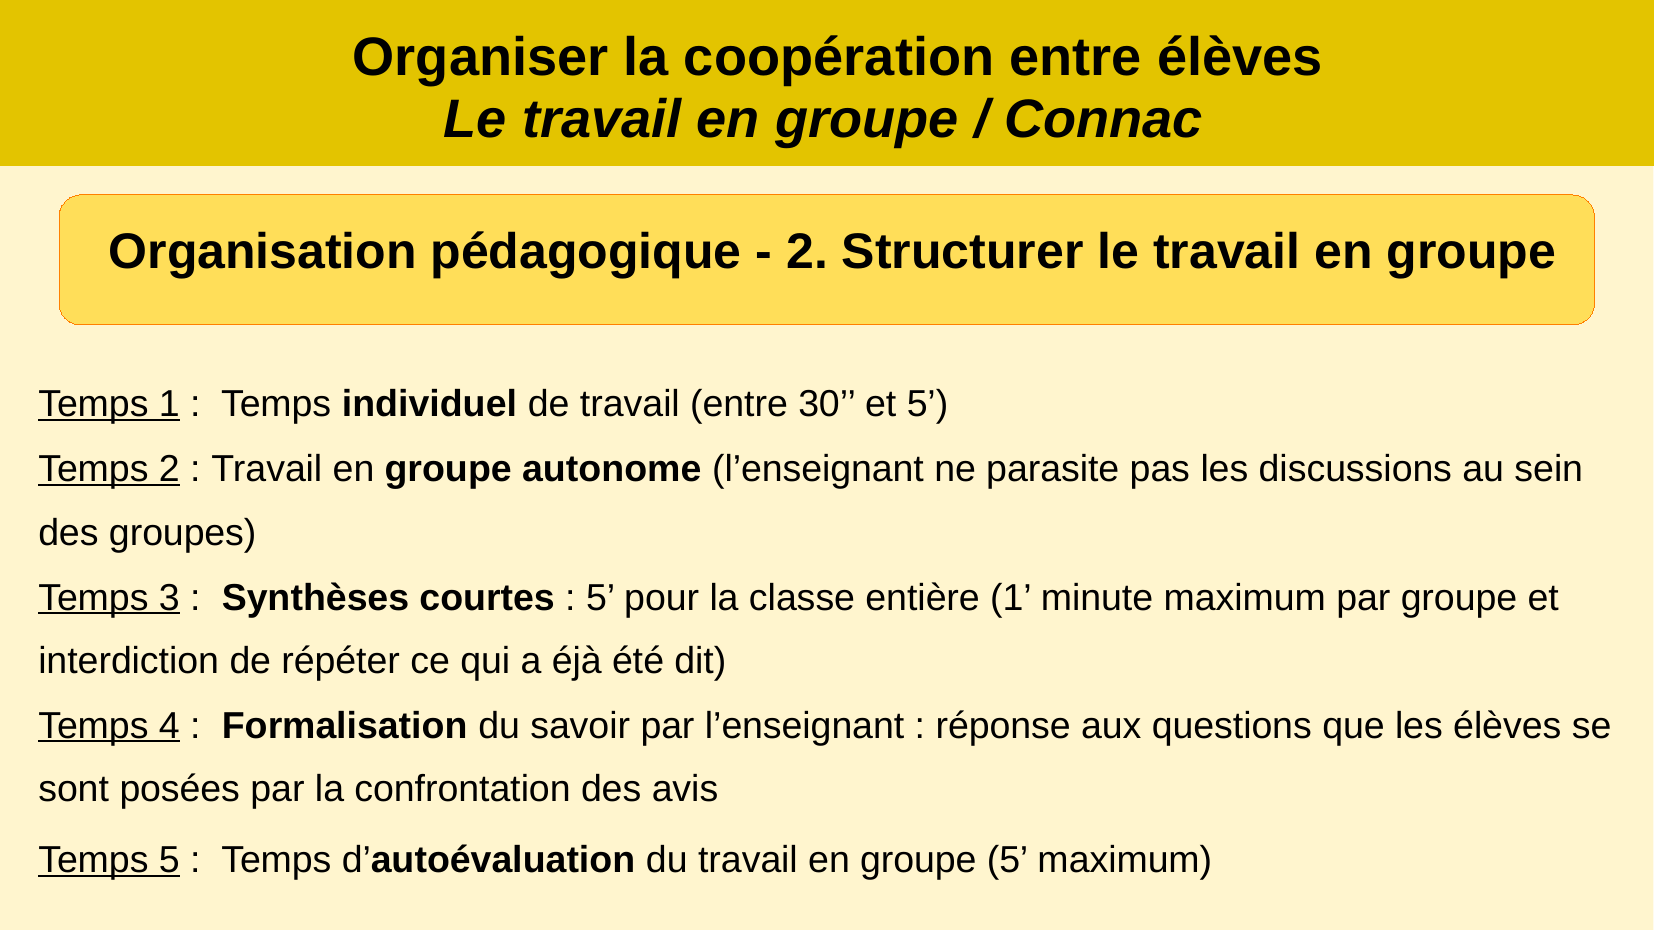

Organiser la coopération entre élèves
 Le travail en groupe / Connac
Organisation pédagogique - 2. Structurer le travail en groupe
Temps 1 : Temps individuel de travail (entre 30’’ et 5’)
Temps 2 : Travail en groupe autonome (l’enseignant ne parasite pas les discussions au sein des groupes)
Temps 3 : Synthèses courtes : 5’ pour la classe entière (1’ minute maximum par groupe et interdiction de répéter ce qui a éjà été dit)
Temps 4 : Formalisation du savoir par l’enseignant : réponse aux questions que les élèves se sont posées par la confrontation des avis
Temps 5 : Temps d’autoévaluation du travail en groupe (5’ maximum)